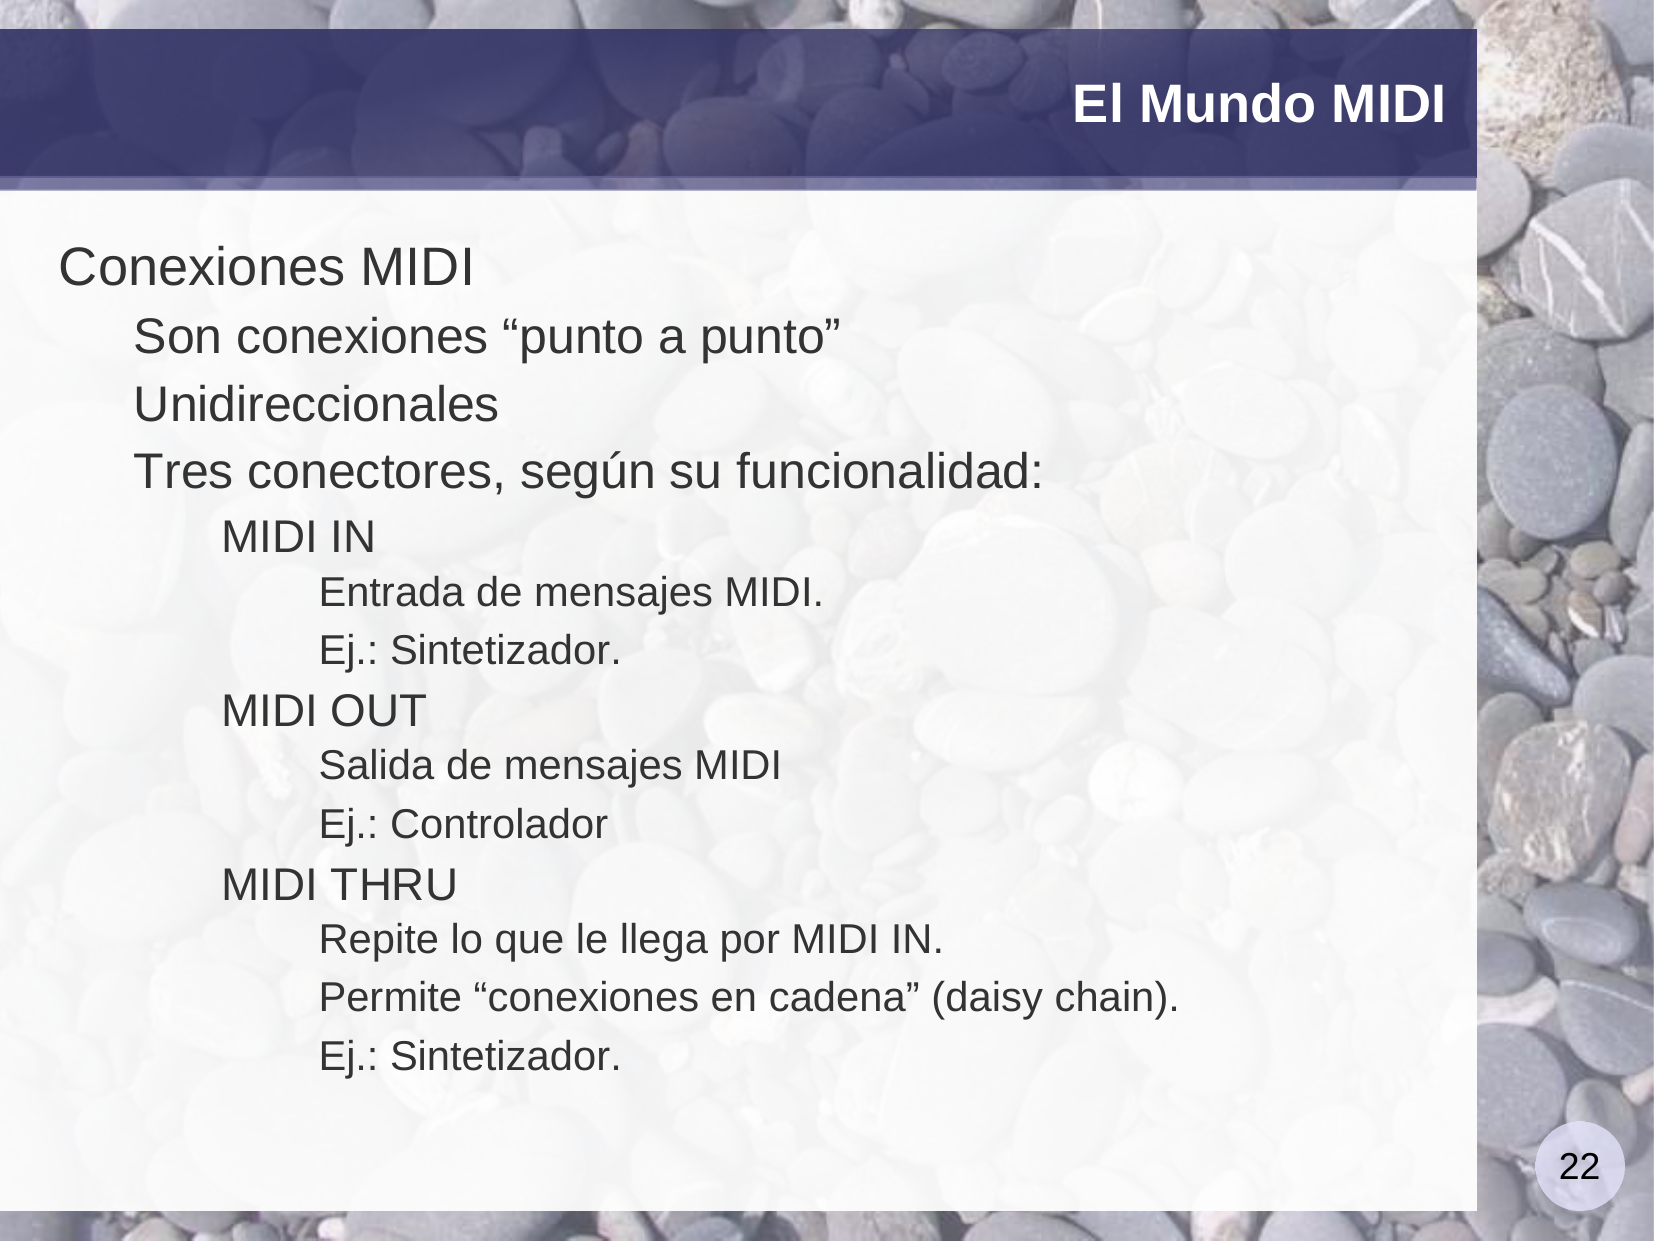

# El Mundo MIDI
Conexiones MIDI
Son conexiones “punto a punto”
Unidireccionales
Tres conectores, según su funcionalidad:
 MIDI IN
 Entrada de mensajes MIDI.
 Ej.: Sintetizador.
 MIDI OUT
 Salida de mensajes MIDI
 Ej.: Controlador
 MIDI THRU
 Repite lo que le llega por MIDI IN.
 Permite “conexiones en cadena” (daisy chain).
 Ej.: Sintetizador.